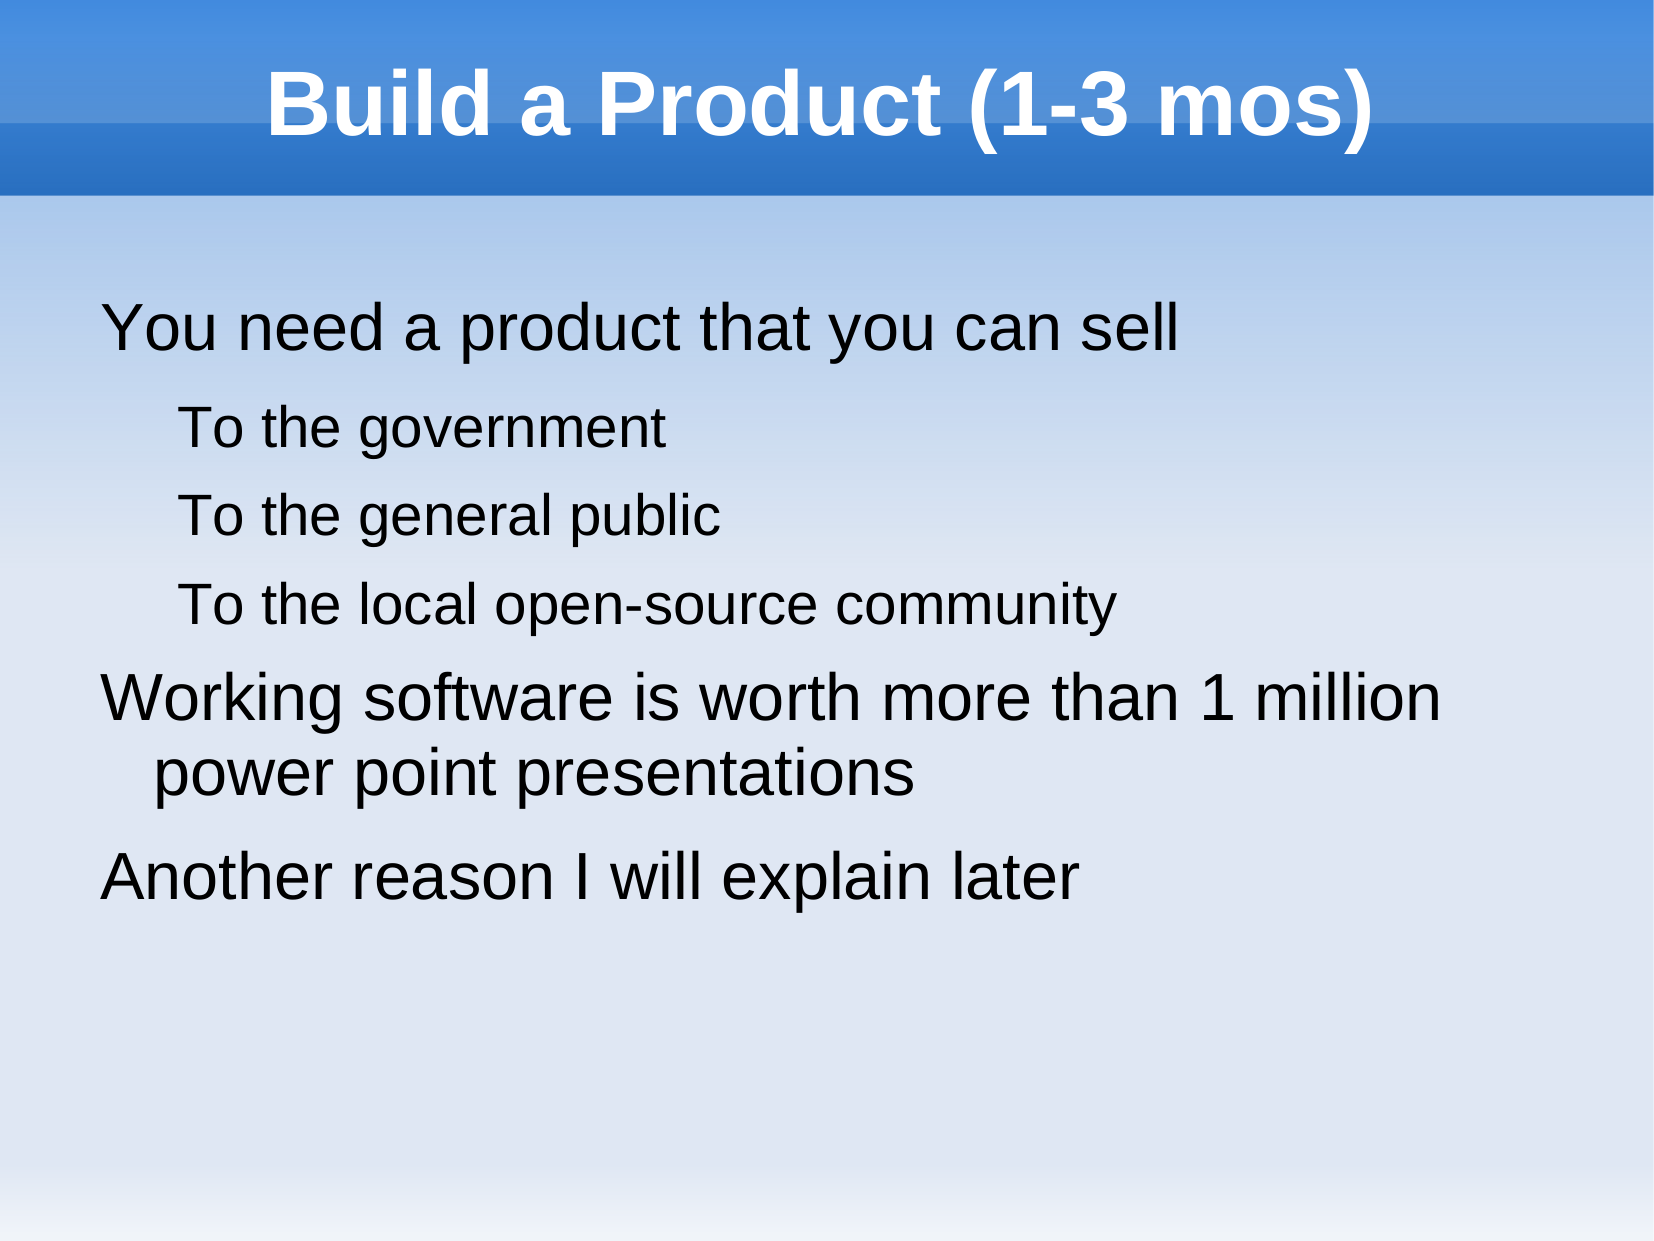

# Build a Product (1-3 mos)
You need a product that you can sell
To the government
To the general public
To the local open-source community
Working software is worth more than 1 million power point presentations
Another reason I will explain later